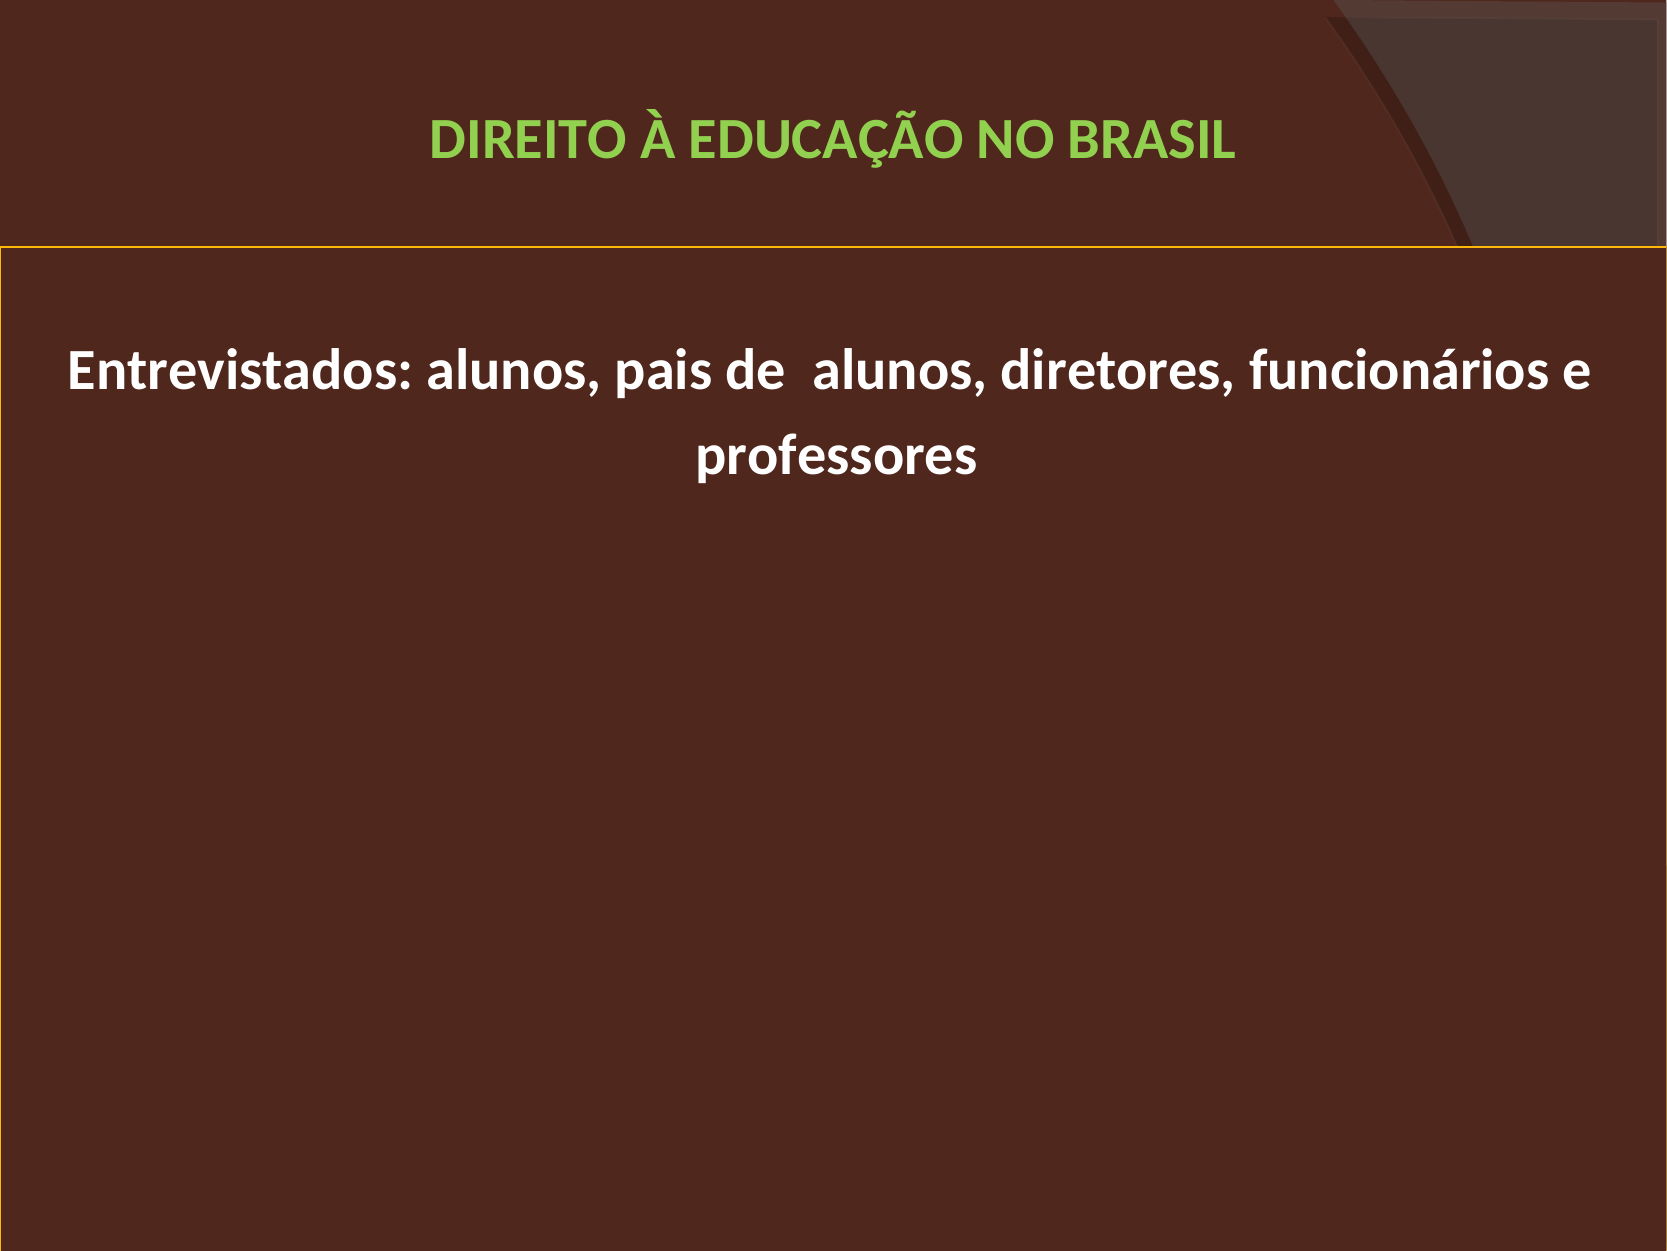

DIREITO À EDUCAÇÃO NO BRASIL
# Entrevistados: alunos, pais de alunos, diretores, funcionários e
professores